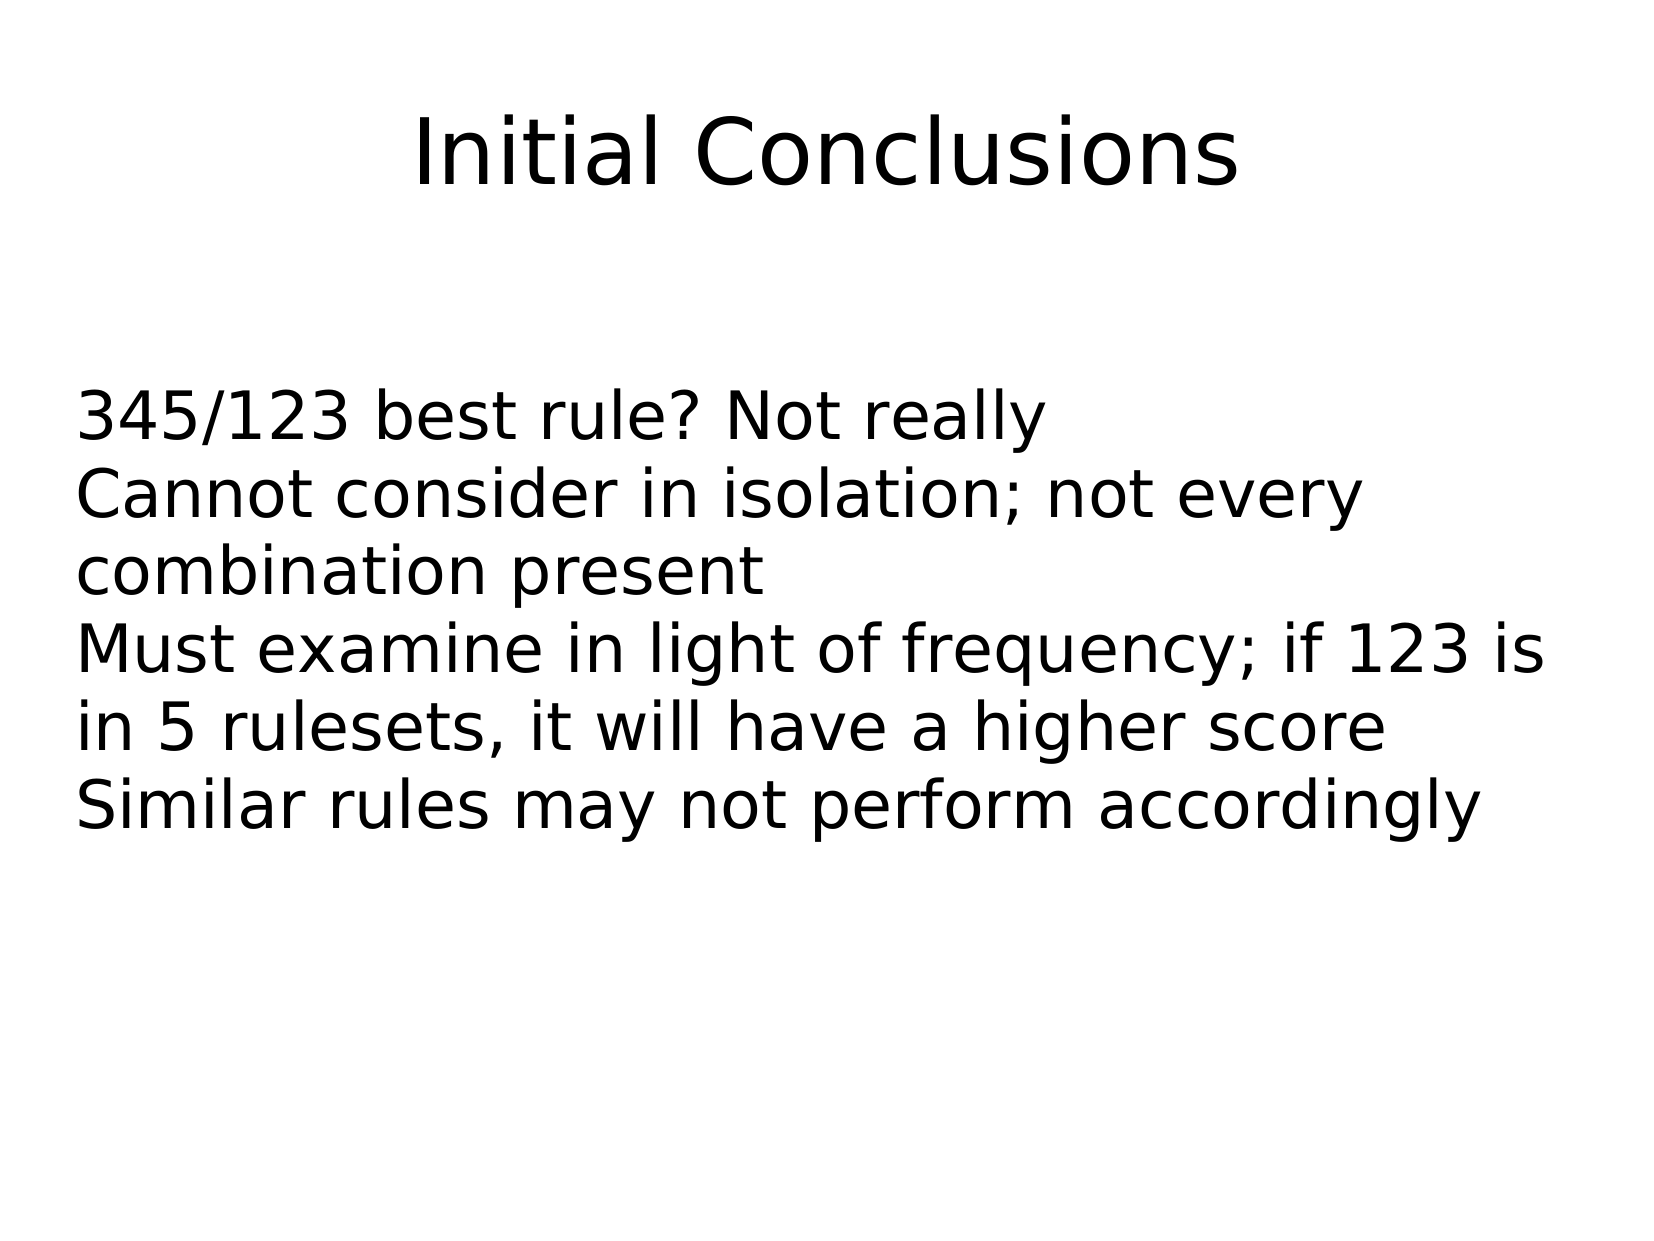

Initial Conclusions
# 345/123 best rule? Not really
Cannot consider in isolation; not every combination present
Must examine in light of frequency; if 123 is in 5 rulesets, it will have a higher score
Similar rules may not perform accordingly